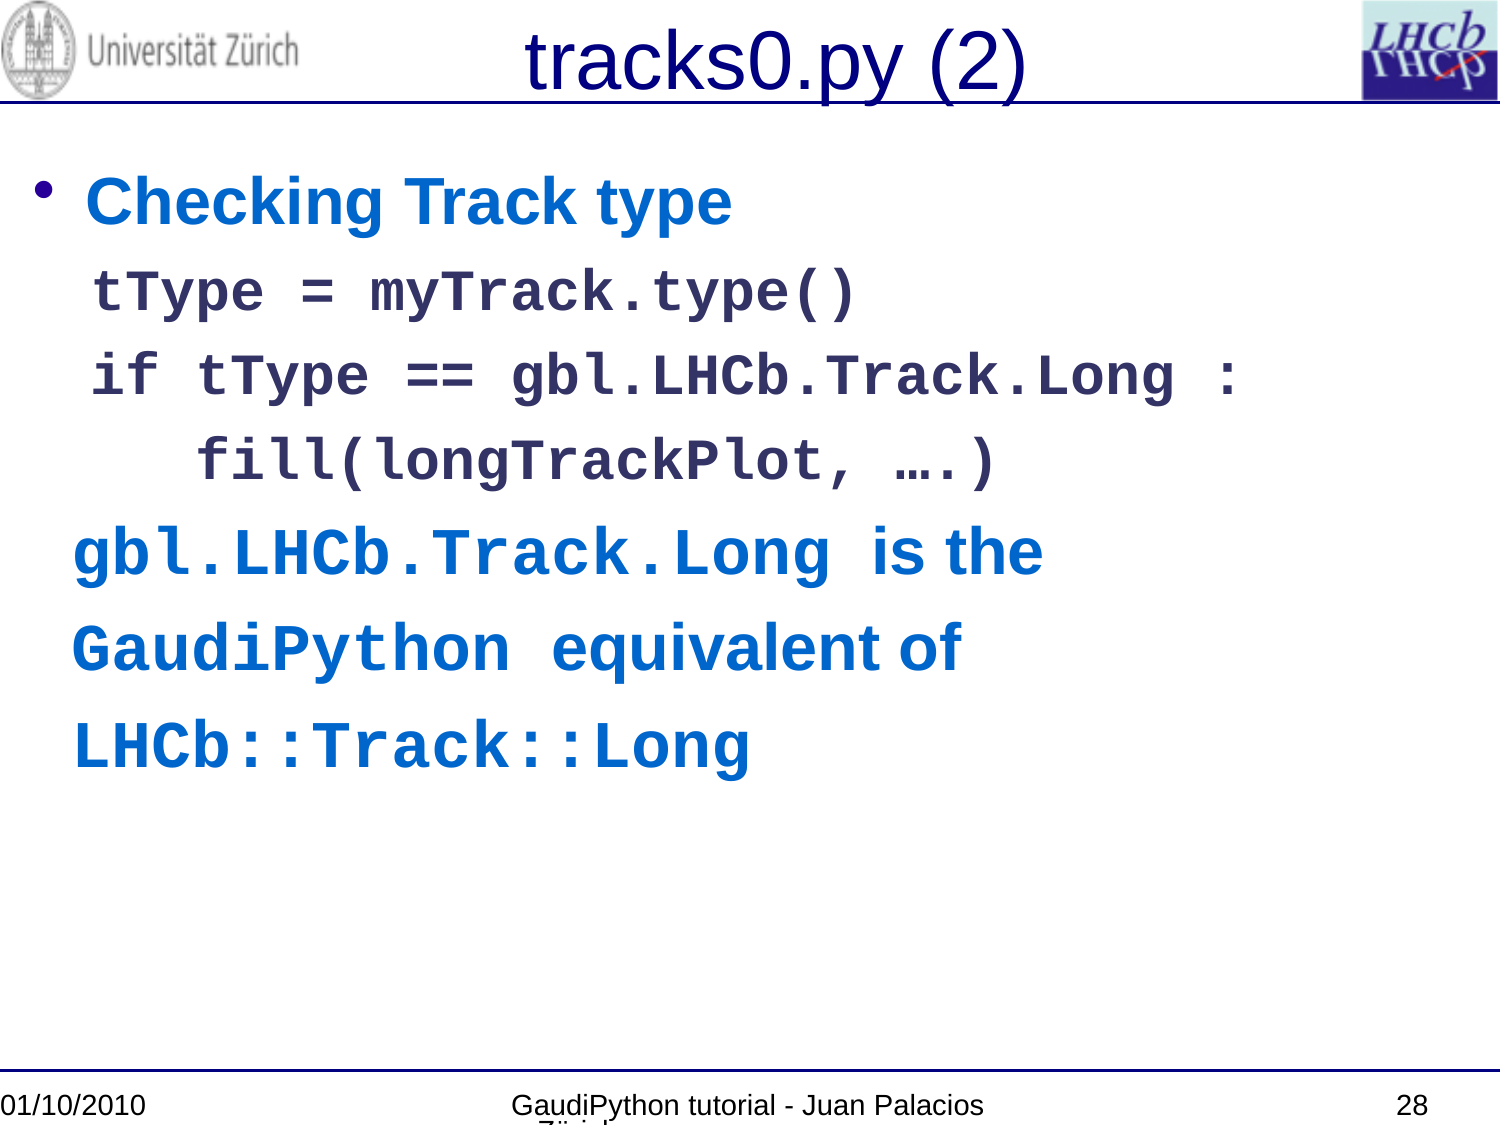

# tracks0.py (2)
Checking Track type
tType = myTrack.type()
if tType == gbl.LHCb.Track.Long :
 fill(longTrackPlot, ….)
	gbl.LHCb.Track.Long is the
	GaudiPython equivalent of
	LHCb::Track::Long
01/10/2010
GaudiPython tutorial - Juan Palacios - Zürich
28